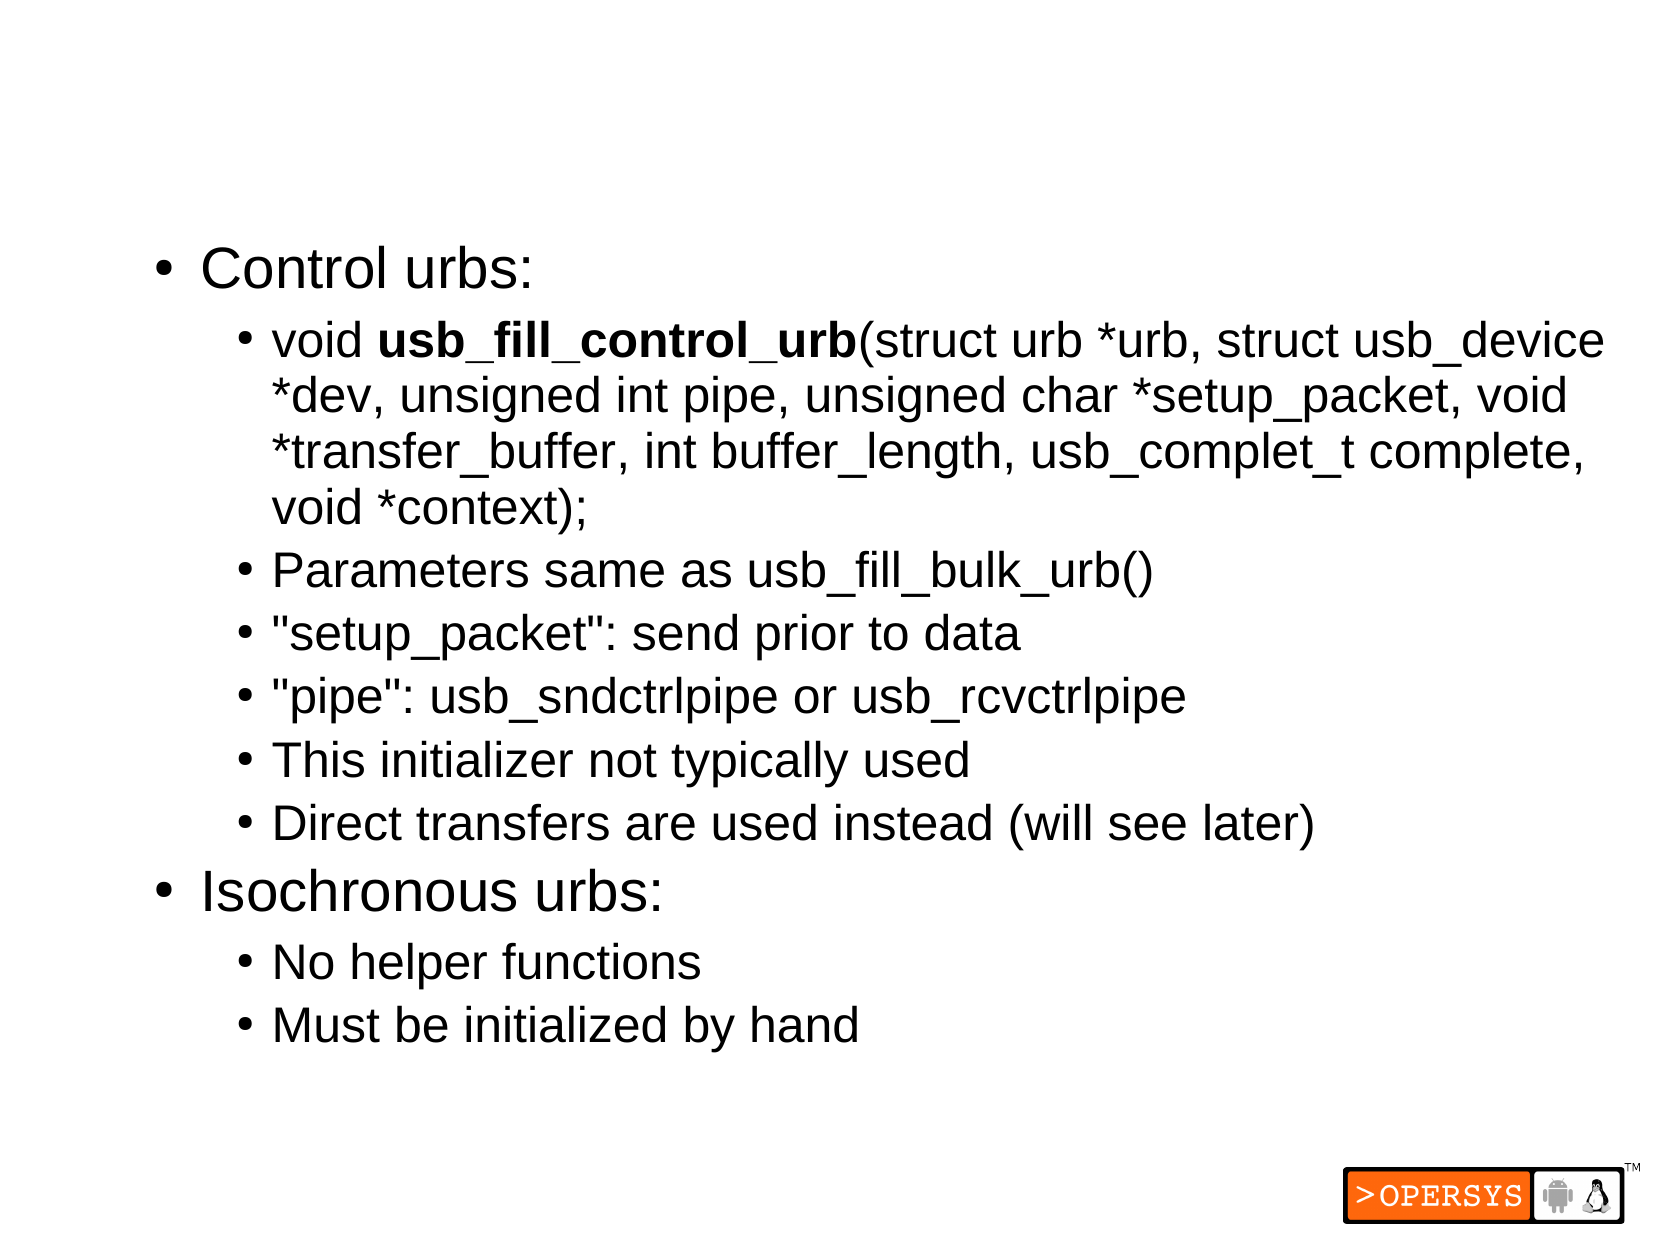

# Control urbs:
void usb_fill_control_urb(struct urb *urb, struct usb_device *dev, unsigned int pipe, unsigned char *setup_packet, void *transfer_buffer, int buffer_length, usb_complet_t complete, void *context);
Parameters same as usb_fill_bulk_urb()
"setup_packet": send prior to data
"pipe": usb_sndctrlpipe or usb_rcvctrlpipe
This initializer not typically used
Direct transfers are used instead (will see later)
Isochronous urbs:
No helper functions
Must be initialized by hand